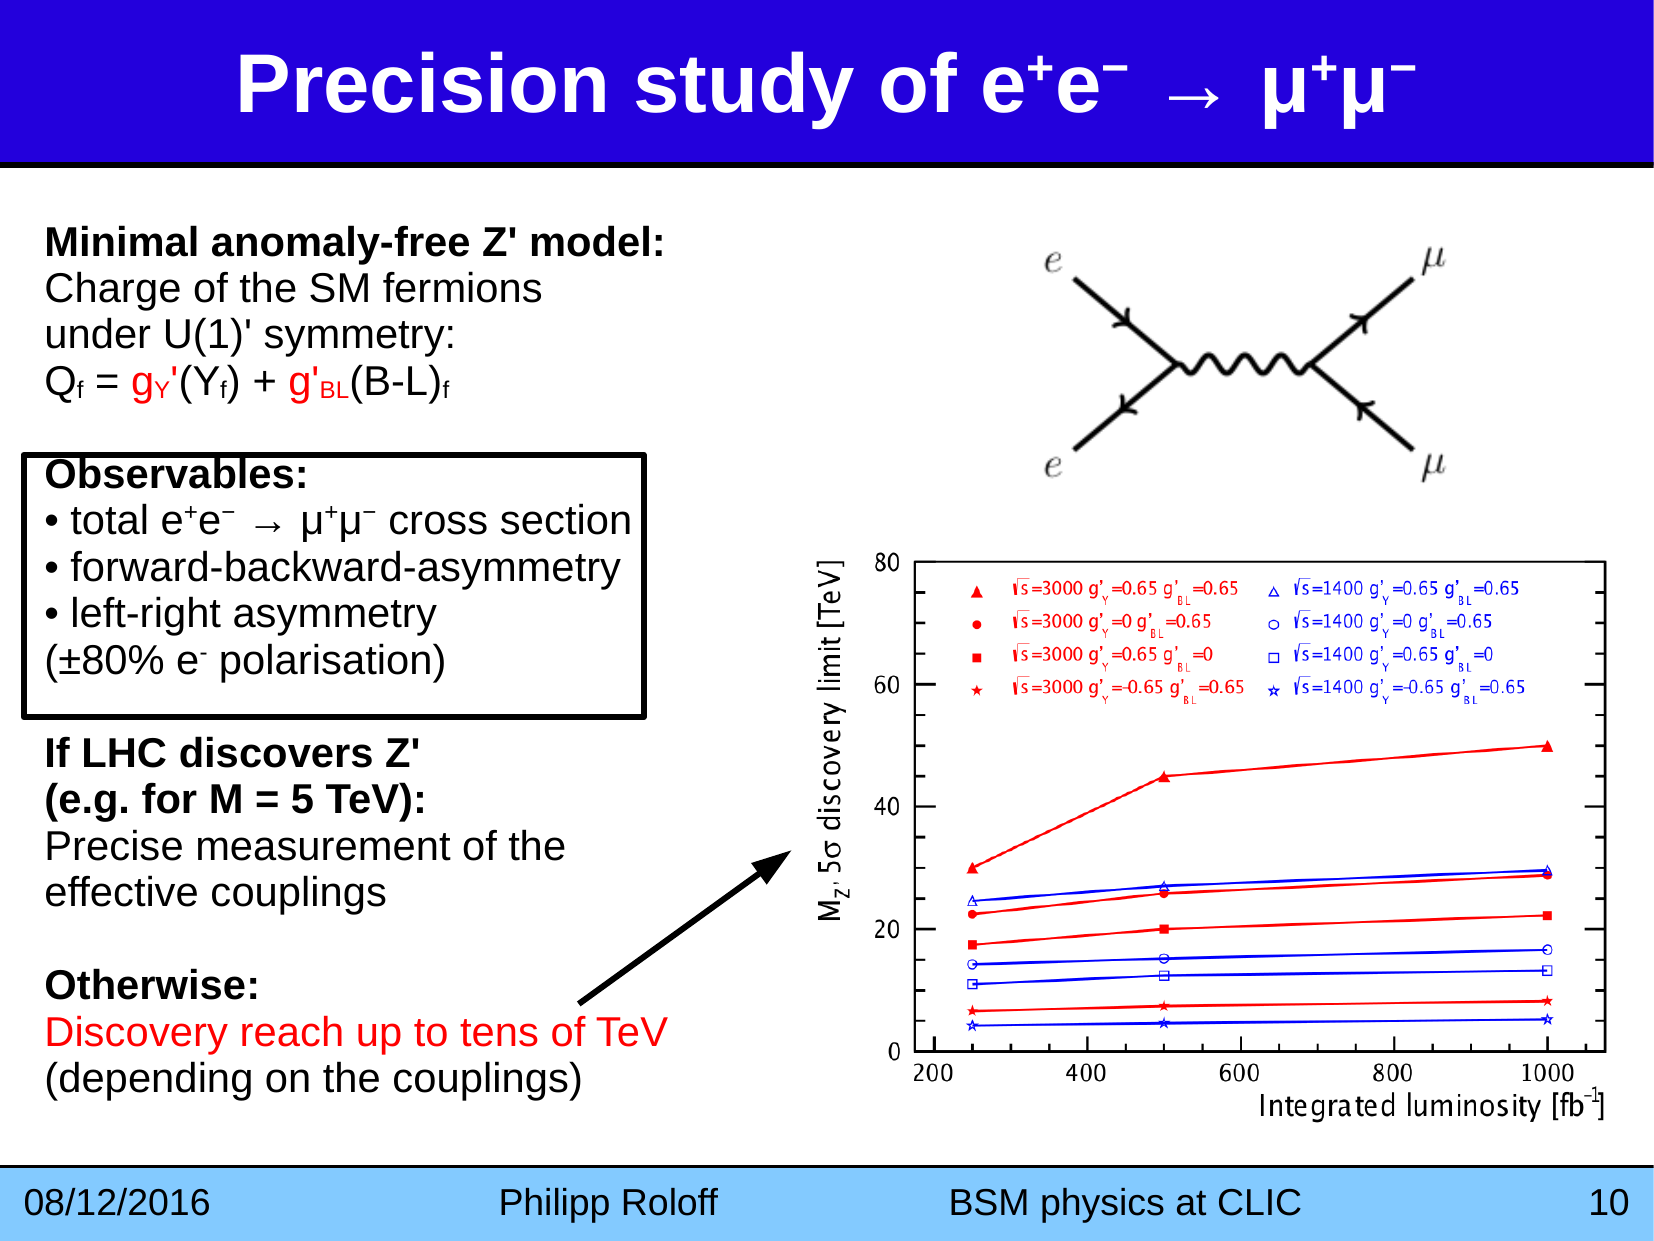

# Precision study of e+e− → μ+μ−
Minimal anomaly-free Z' model:
Charge of the SM fermions
under U(1)' symmetry:
Qf = gY'(Yf) + g'BL(B-L)f
Observables:
• total e+e− → μ+μ− cross section
• forward-backward-asymmetry
• left-right asymmetry
(±80% e- polarisation)
If LHC discovers Z'
(e.g. for M = 5 TeV):
Precise measurement of the
effective couplings
Otherwise:
Discovery reach up to tens of TeV
(depending on the couplings)
10